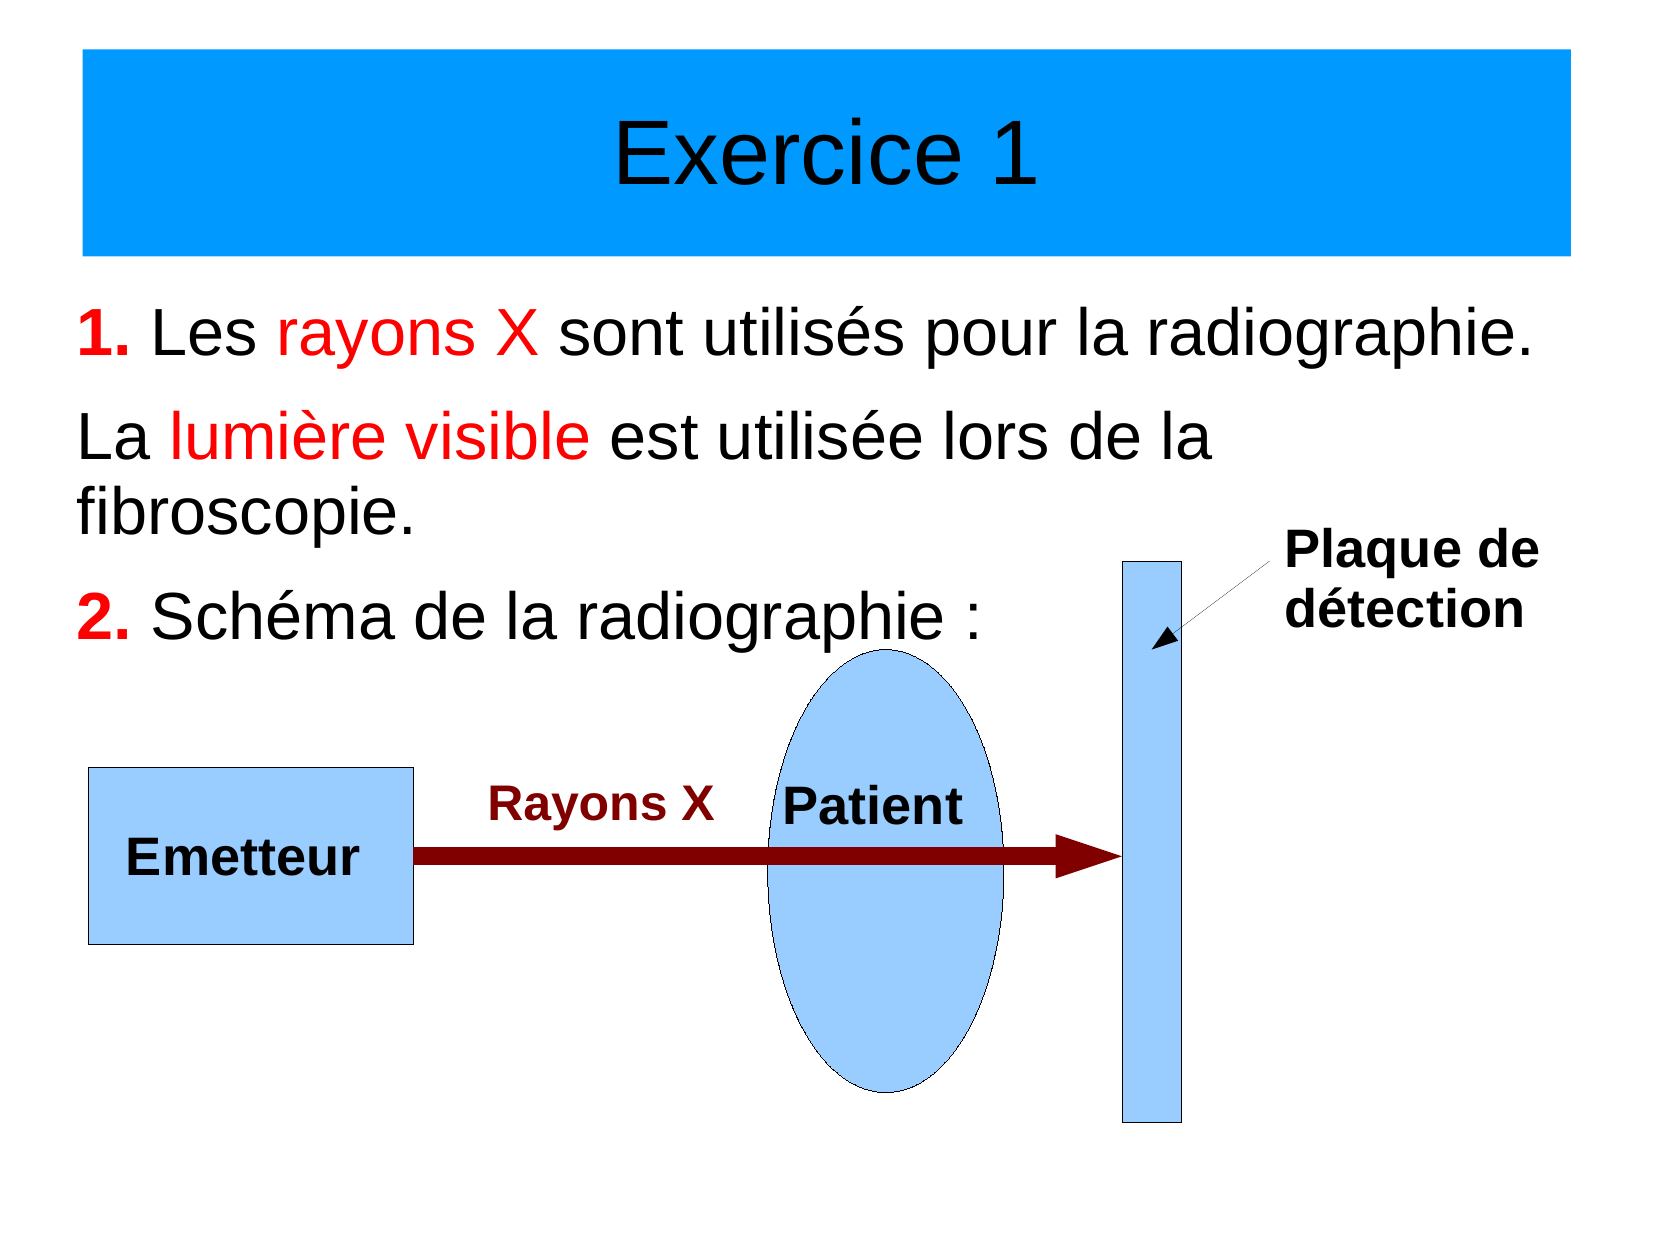

# Exercice 1
1. Les rayons X sont utilisés pour la radiographie.
La lumière visible est utilisée lors de la fibroscopie.
2. Schéma de la radiographie :
Plaque de détection
Emetteur
Rayons X
Patient